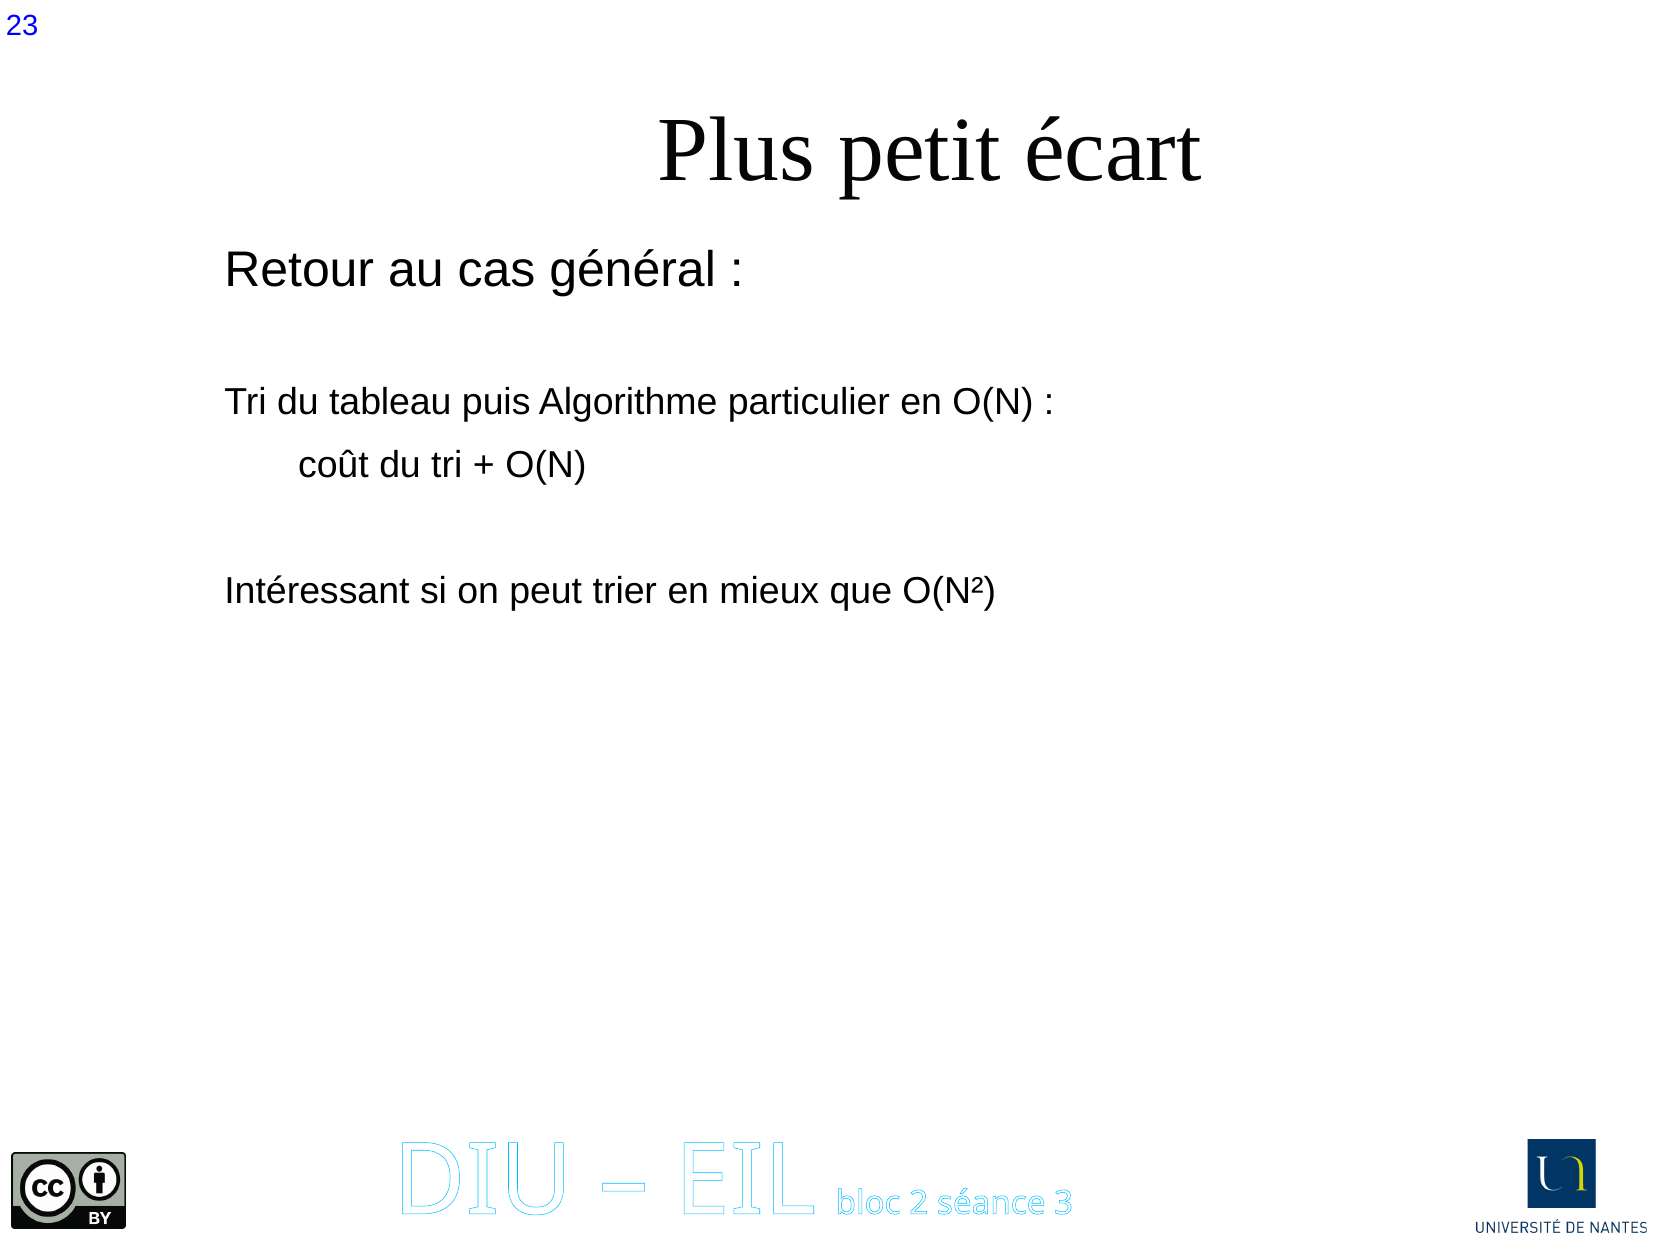

23
# Plus petit écart
Retour au cas général :
Tri du tableau puis Algorithme particulier en O(N) :
	coût du tri + O(N)
Intéressant si on peut trier en mieux que O(N²)